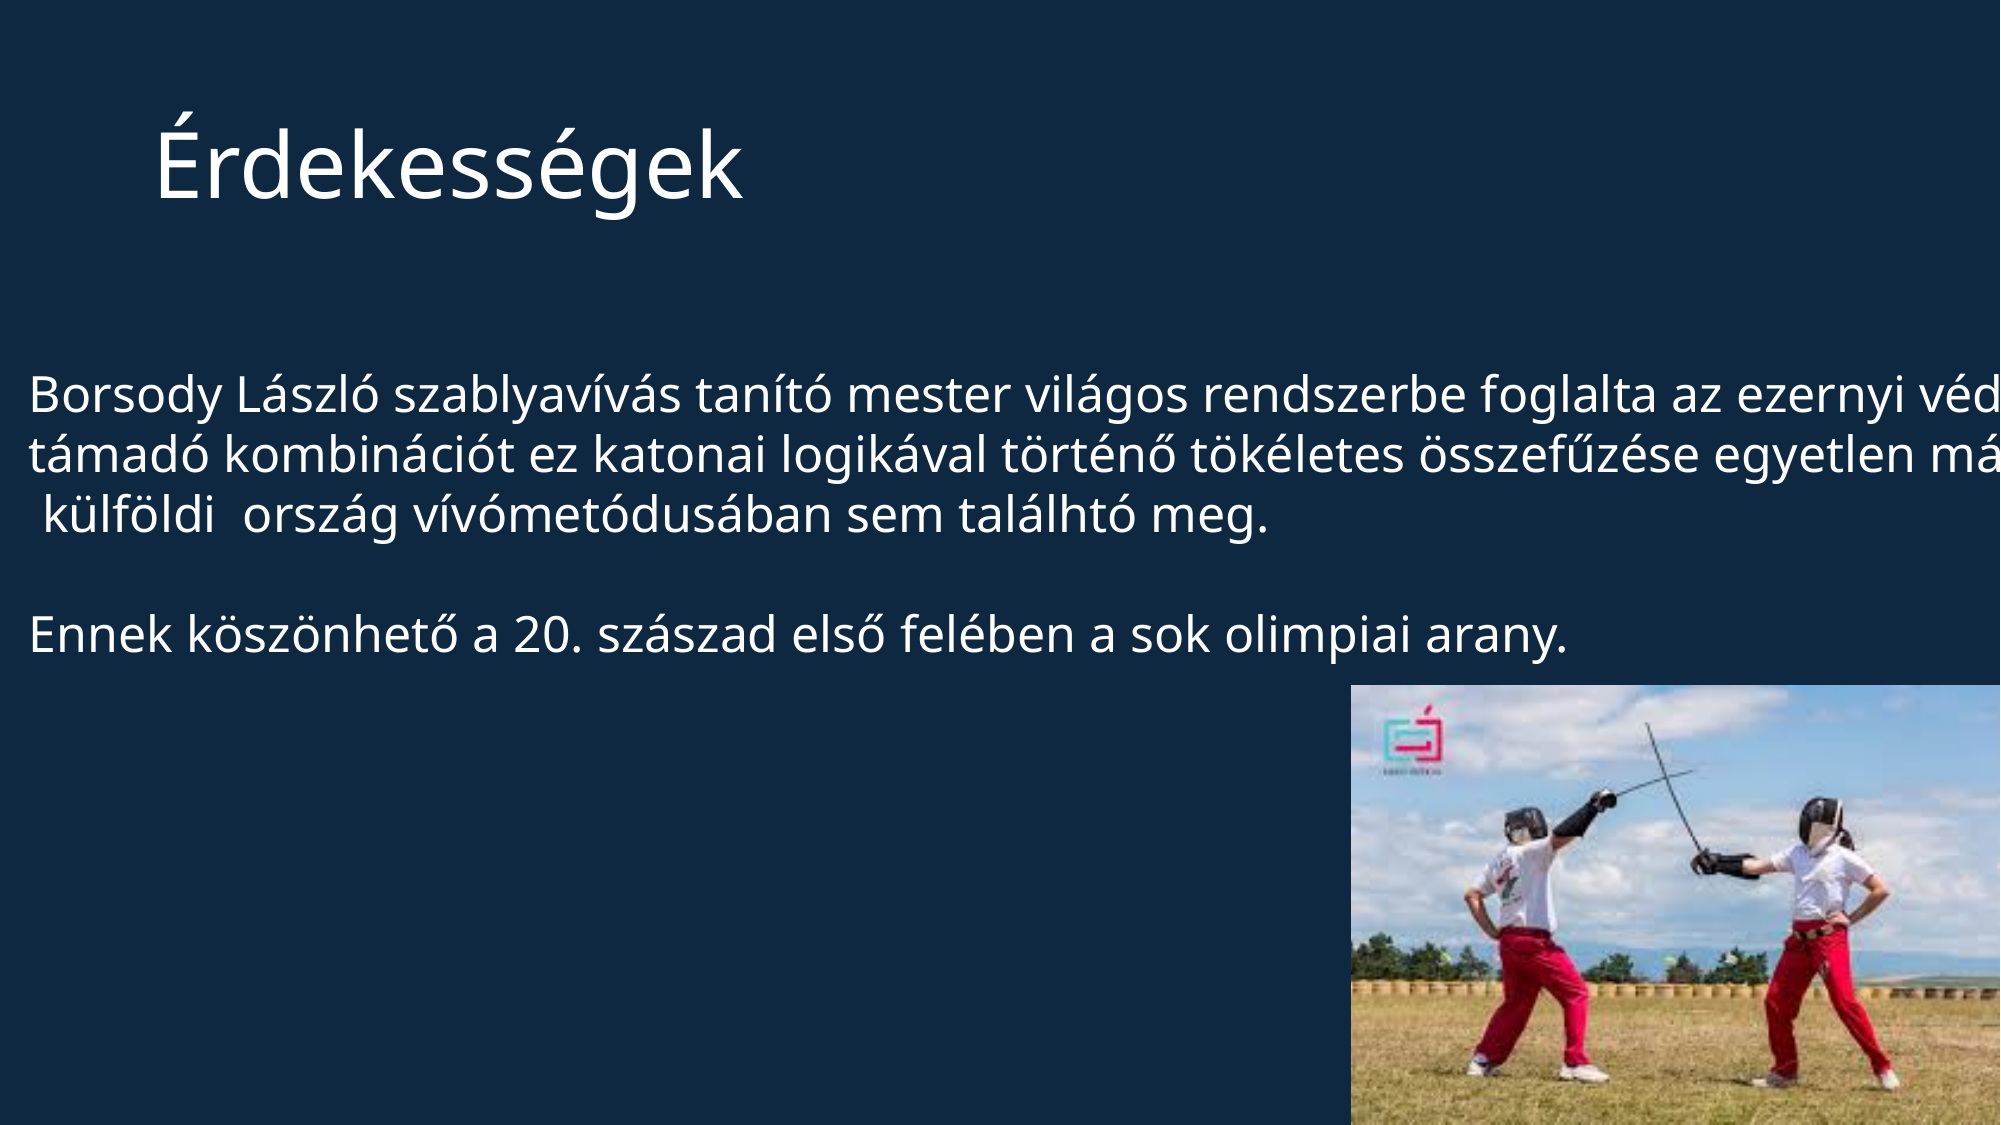

# Érdekességek
Borsody László szablyavívás tanító mester világos rendszerbe foglalta az ezernyi védő és
támadó kombinációt ez katonai logikával történő tökéletes összefűzése egyetlen más
 külföldi ország vívómetódusában sem találhtó meg.
Ennek köszönhető a 20. szászad első felében a sok olimpiai arany.